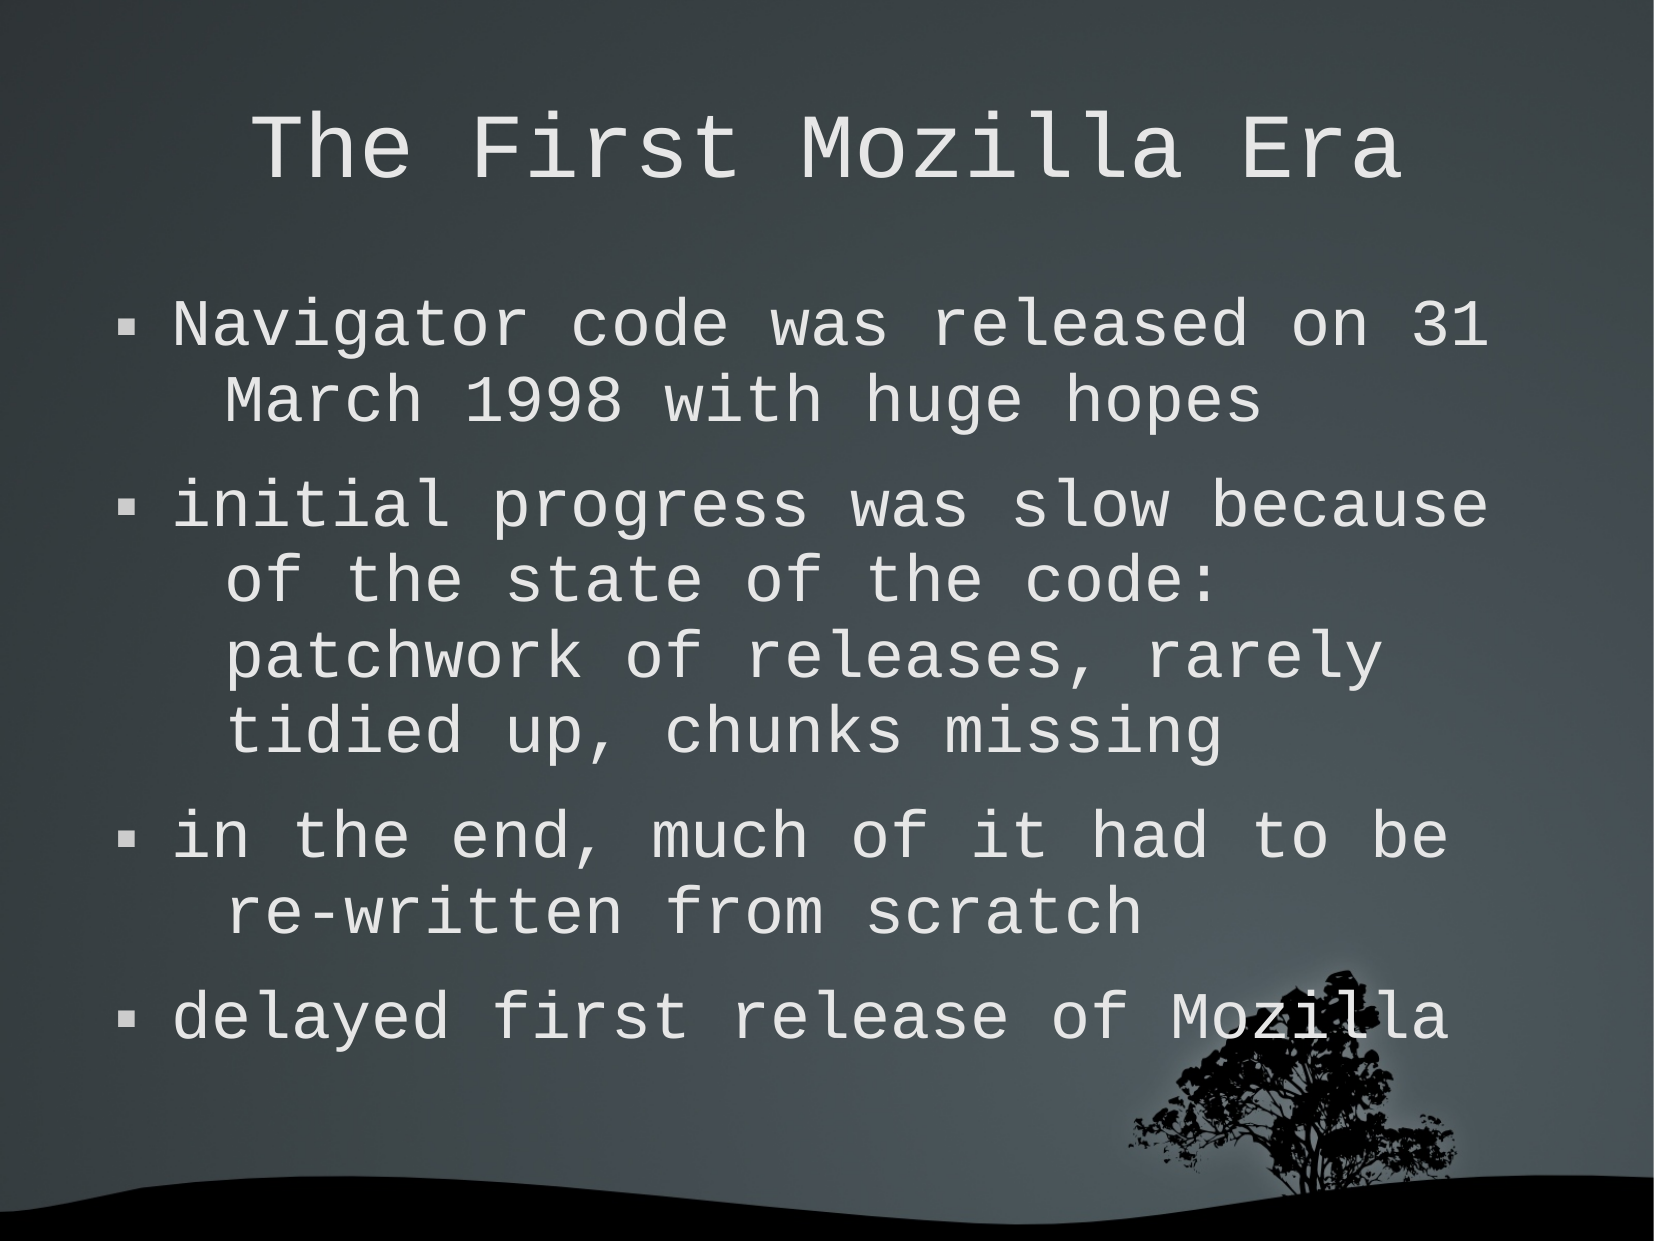

# The First Mozilla Era
Navigator code was released on 31 March 1998 with huge hopes
initial progress was slow because of the state of the code: patchwork of releases, rarely tidied up, chunks missing
in the end, much of it had to be re-written from scratch
delayed first release of Mozilla